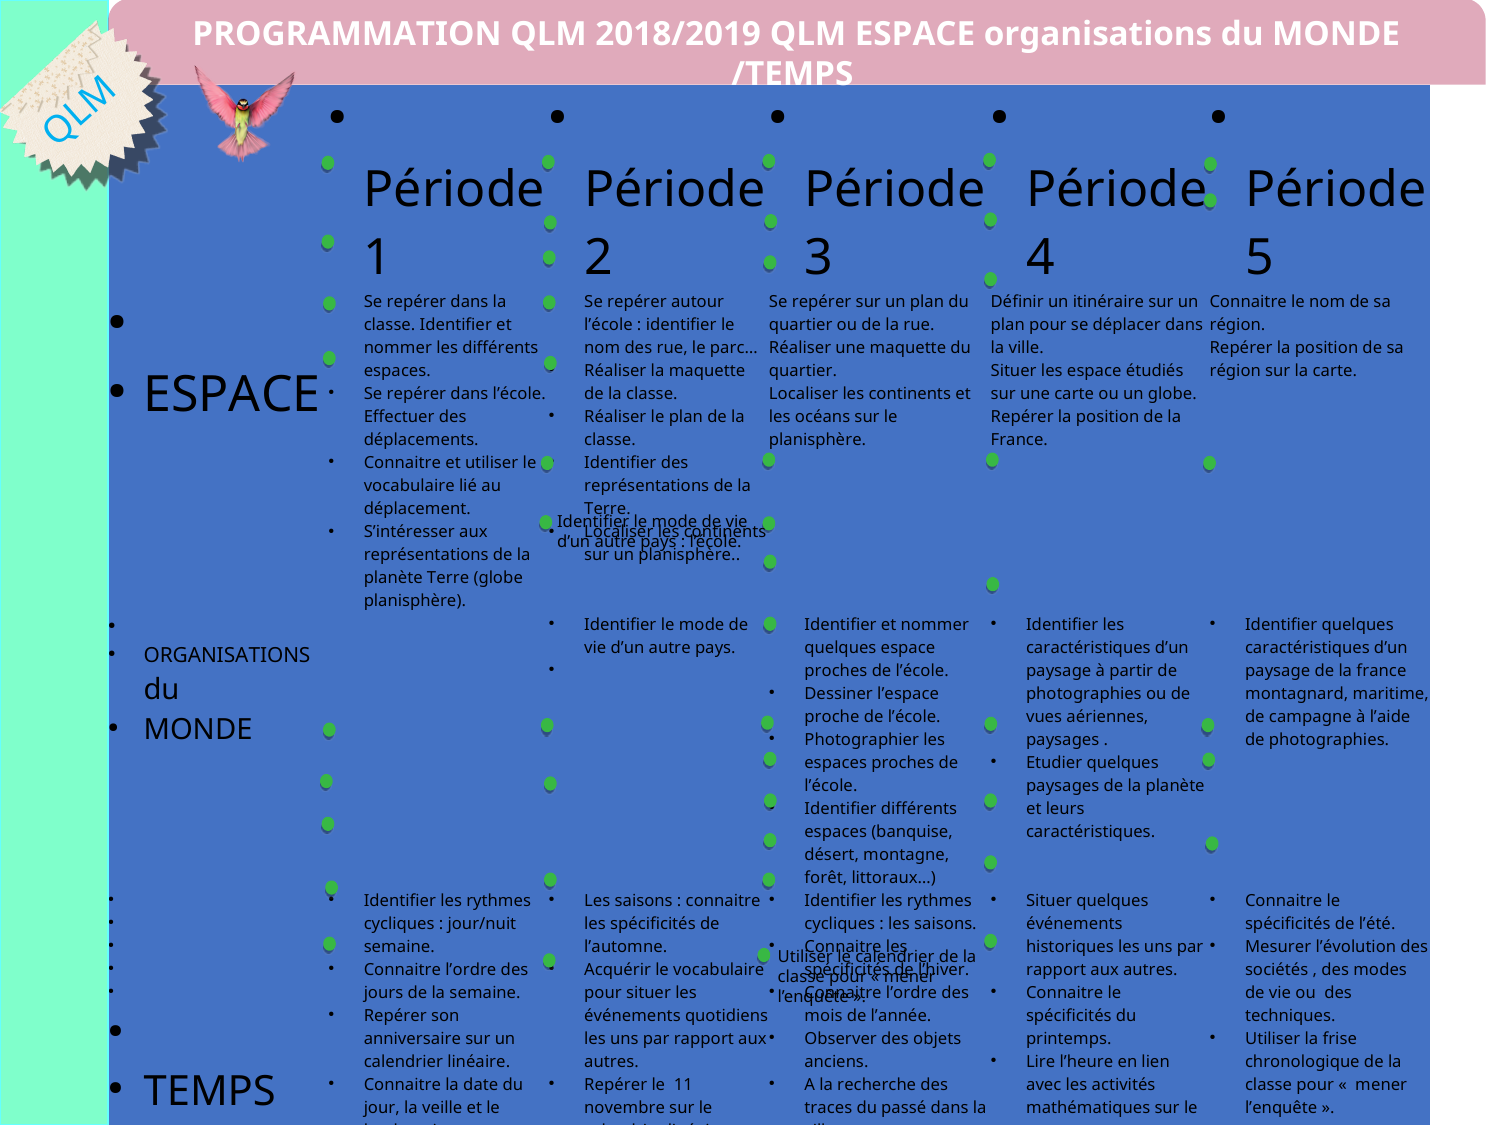

PROGRAMMATION QLM 2018/2019 QLM ESPACE organisations du MONDE /TEMPS
QLM
| | Période 1 | Période 2 | Période 3 | Période 4 | Période 5 |
| --- | --- | --- | --- | --- | --- |
| ESPACE | Se repérer dans la classe. Identifier et nommer les différents espaces. Se repérer dans l’école. Effectuer des déplacements. Connaitre et utiliser le vocabulaire lié au déplacement. S’intéresser aux représentations de la planète Terre (globe planisphère). | Se repérer autour l’école : identifier le nom des rue, le parc… Réaliser la maquette de la classe. Réaliser le plan de la classe. Identifier des représentations de la Terre. Localiser les continents sur un planisphère.. | Se repérer sur un plan du quartier ou de la rue. Réaliser une maquette du quartier. Localiser les continents et les océans sur le planisphère. | Définir un itinéraire sur un plan pour se déplacer dans la ville. Situer les espace étudiés sur une carte ou un globe. Repérer la position de la France. | Connaitre le nom de sa région. Repérer la position de sa région sur la carte. |
| ORGANISATIONS du MONDE | | Identifier le mode de vie d’un autre pays. | Identifier et nommer quelques espace proches de l’école. Dessiner l’espace proche de l’école. Photographier les espaces proches de l’école. Identifier différents espaces (banquise, désert, montagne, forêt, littoraux…) | Identifier les caractéristiques d’un paysage à partir de photographies ou de vues aériennes, paysages . Etudier quelques paysages de la planète et leurs caractéristiques. | Identifier quelques caractéristiques d’un paysage de la france montagnard, maritime, de campagne à l’aide de photographies. |
| TEMPS | Identifier les rythmes cycliques : jour/nuit semaine. Connaitre l’ordre des jours de la semaine. Repérer son anniversaire sur un calendrier linéaire. Connaitre la date du jour, la veille et le lendemain. Les traces du passé ! Préhistoire Les dinosaure -L’homme préhistorique | Les saisons : connaitre les spécificités de l’automne. Acquérir le vocabulaire pour situer les événements quotidiens les uns par rapport aux autres. Repérer le 11 novembre sur le calendrier linéaire . Réaliser une frise chronologique en lien avec la conjugaison (passé/présent/futur) | Identifier les rythmes cycliques : les saisons. Connaitre les spécificités de l’hiver. Connaitre l’ordre des mois de l’année. Observer des objets anciens. A la recherche des traces du passé dans la ville | Situer quelques événements historiques les uns par rapport aux autres. Connaitre le spécificités du printemps. Lire l’heure en lien avec les activités mathématiques sur le temps. La chronologie : développement des végétaux et des animaux | Connaitre le spécificités de l’été. Mesurer l’évolution des sociétés , des modes de vie ou des techniques. Utiliser la frise chronologique de la classe pour «  mener l’enquête ». |
Identifier le mode de vie d’un autre pays : l’école.
Utiliser le calendrier de la classe pour « mener l’enquête ».
ReCreatisse.com